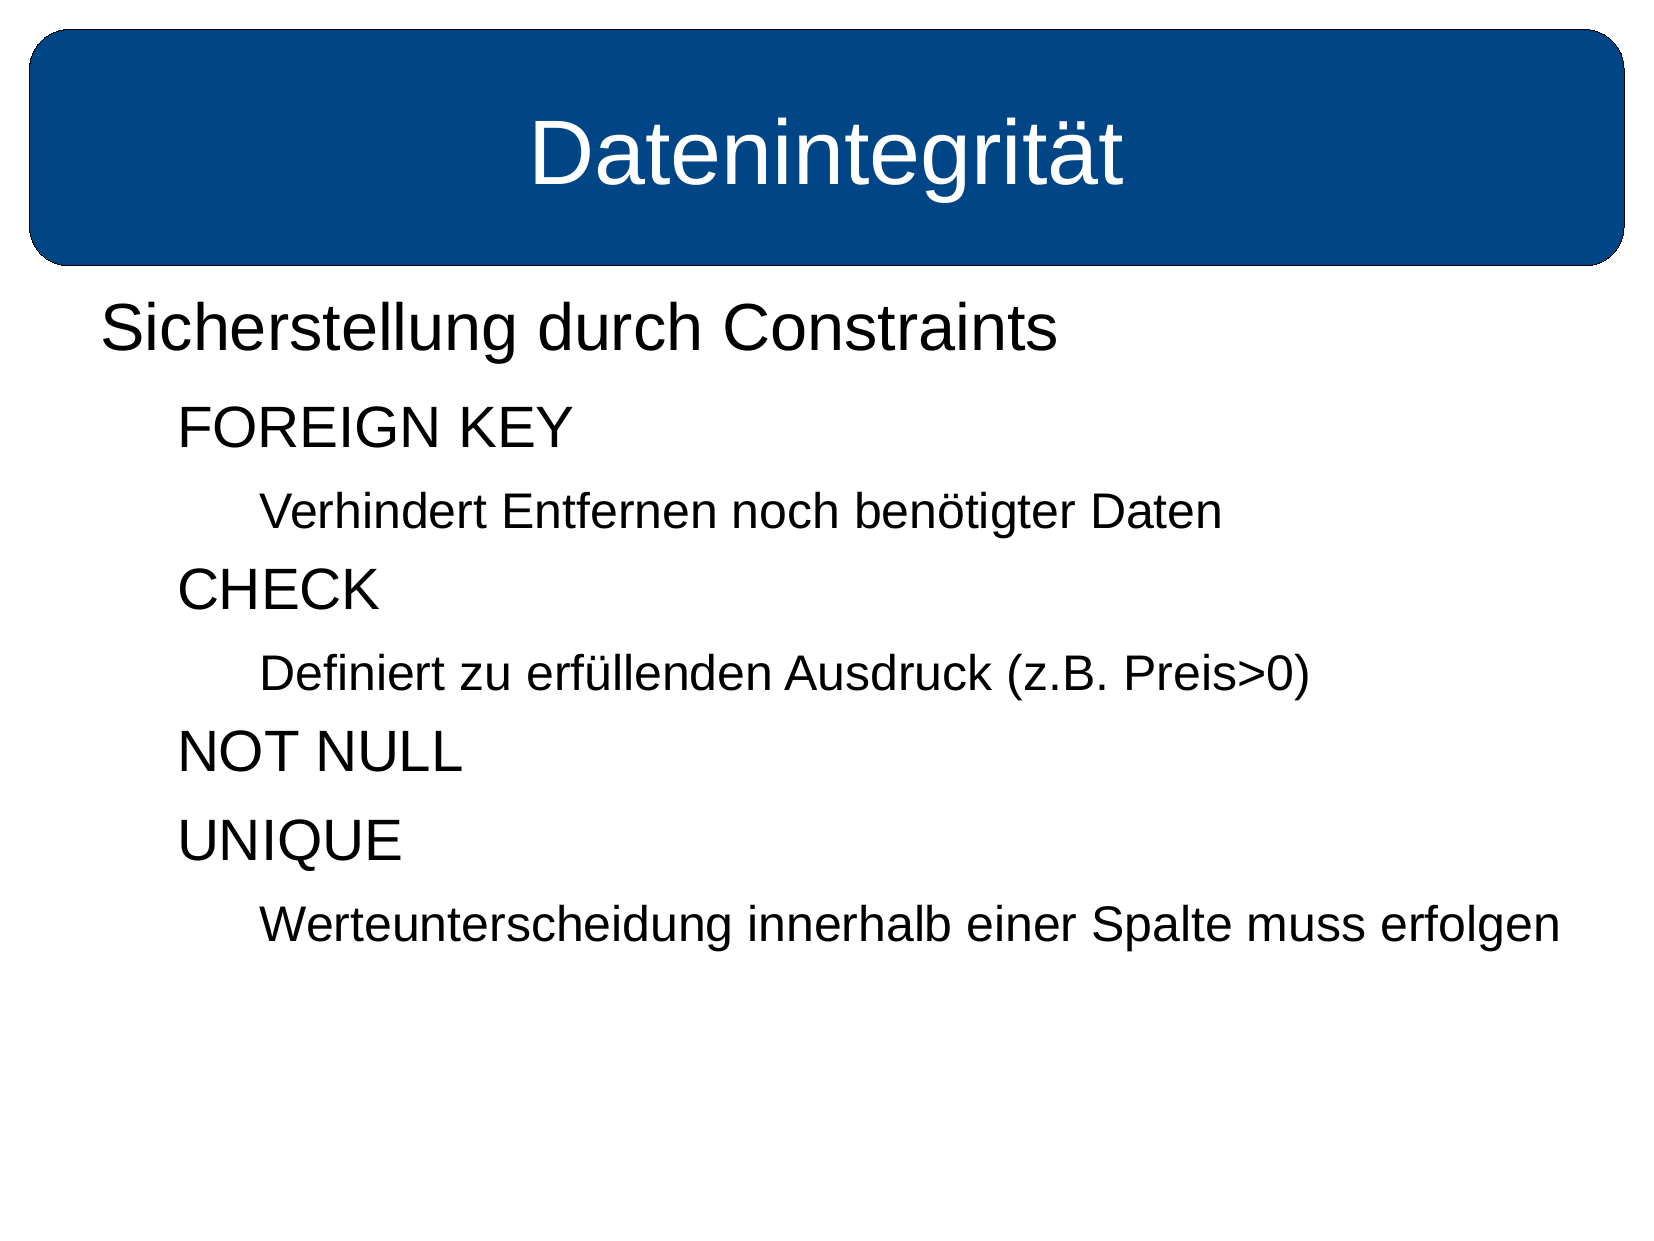

# Datenintegrität
Sicherstellung durch Constraints
FOREIGN KEY
Verhindert Entfernen noch benötigter Daten
CHECK
Definiert zu erfüllenden Ausdruck (z.B. Preis>0)
NOT NULL
UNIQUE
Werteunterscheidung innerhalb einer Spalte muss erfolgen